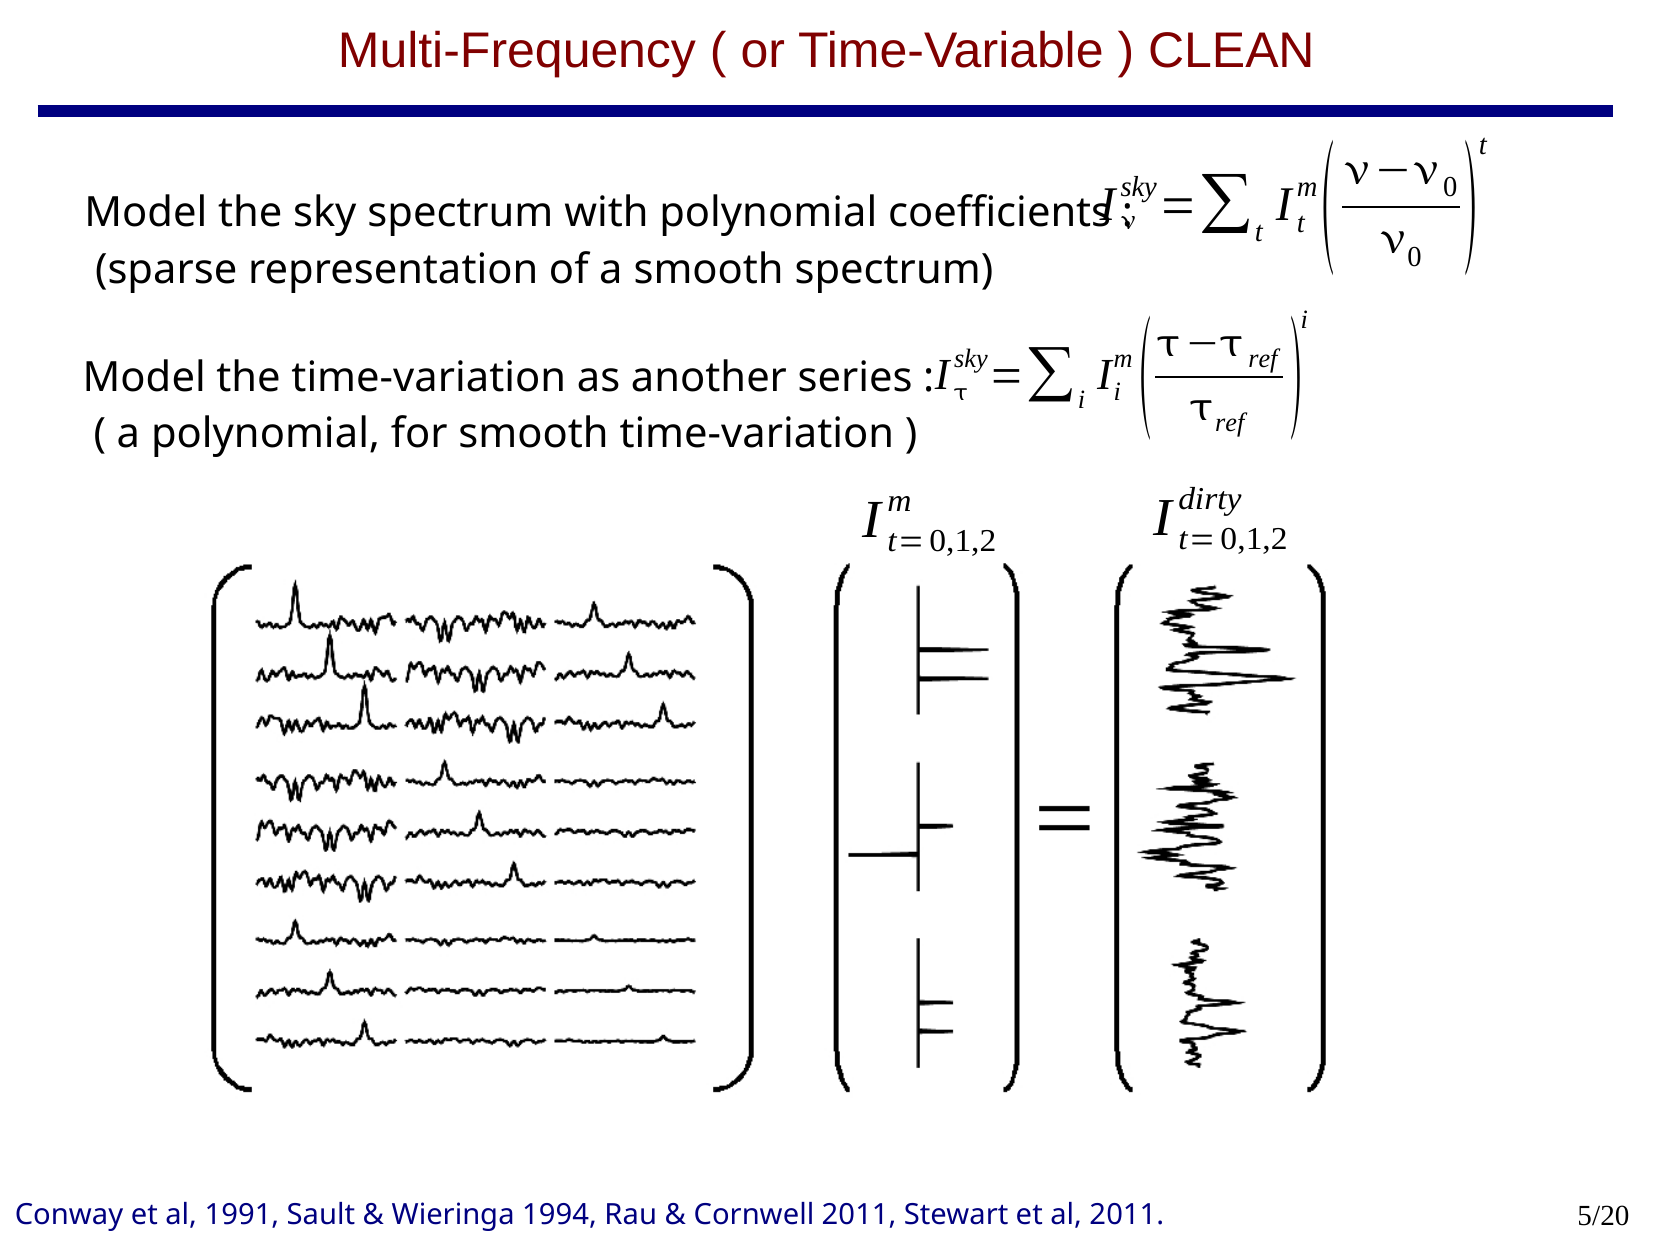

# Multi-Frequency ( or Time-Variable ) CLEAN
Model the sky spectrum with polynomial coefficients :
 (sparse representation of a smooth spectrum)
Model the time-variation as another series :
 ( a polynomial, for smooth time-variation )
Conway et al, 1991, Sault & Wieringa 1994, Rau & Cornwell 2011, Stewart et al, 2011.
5